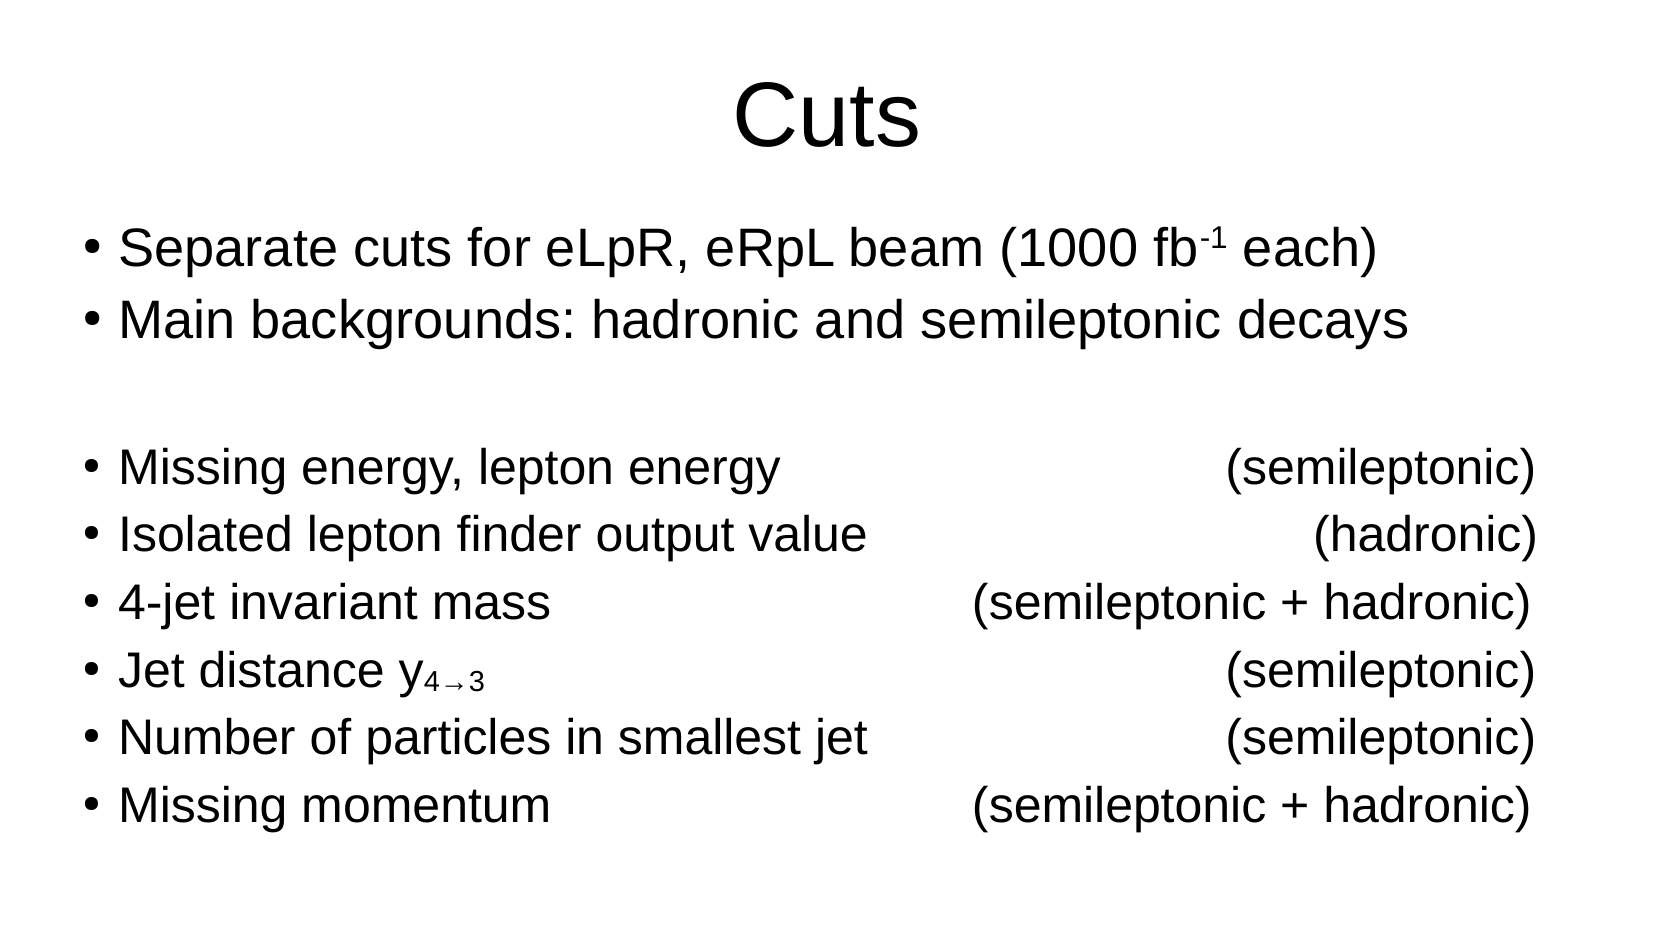

# Cuts
Separate cuts for eLpR, eRpL beam (1000 fb-1 each)
Main backgrounds: hadronic and semileptonic decays
Missing energy, lepton energy 					 	(semileptonic)
Isolated lepton finder output value 						 (hadronic)
4-jet invariant mass 					 (semileptonic + hadronic)
Jet distance y4→3 										(semileptonic)
Number of particles in smallest jet 					(semileptonic)
Missing momentum 					 (semileptonic + hadronic)